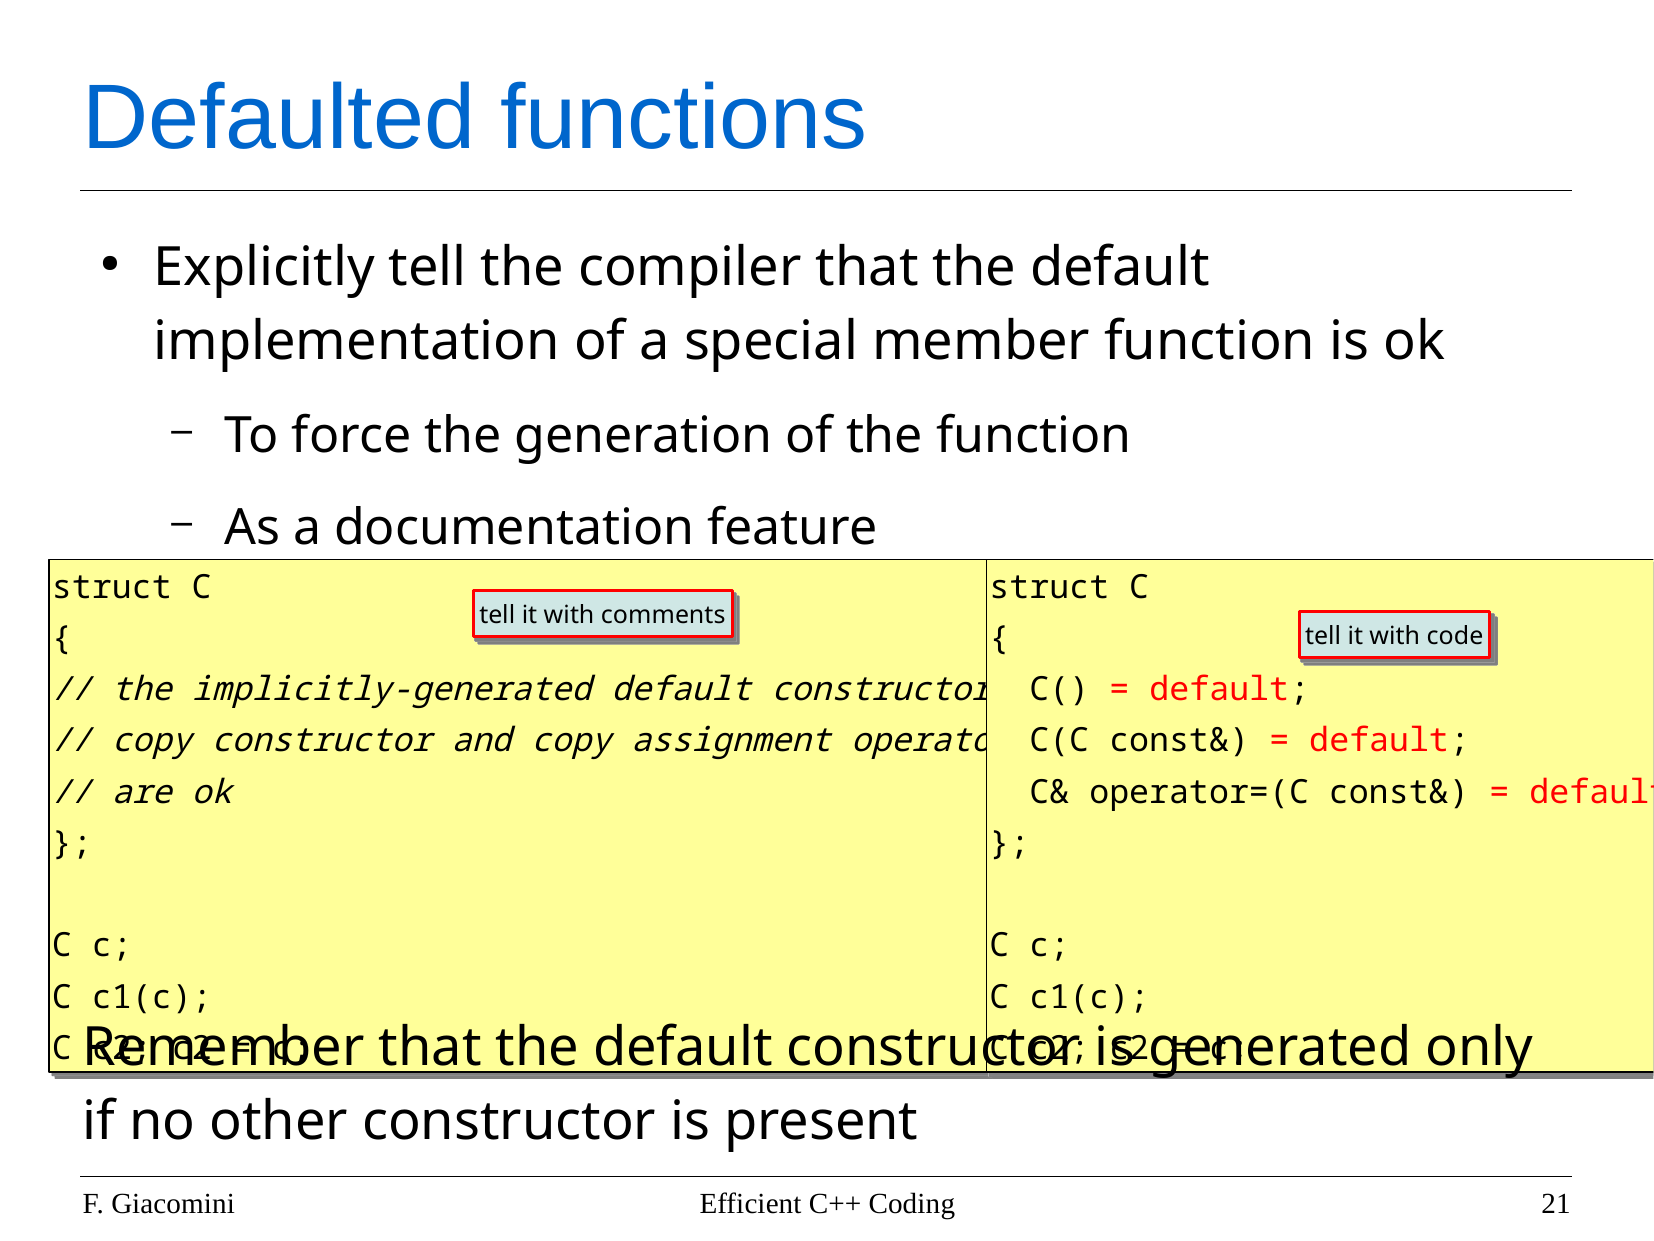

# Defaulted functions
Explicitly tell the compiler that the default implementation of a special member function is ok
To force the generation of the function
As a documentation feature
struct C
{
// the implicitly-generated default constructor,
// copy constructor and copy assignment operator
// are ok
};
C c;
C c1(c);
C c2; c2 = c;
struct C
{
 C() = default;
 C(C const&) = default;
 C& operator=(C const&) = default;
};
C c;
C c1(c);
C c2; c2 = c;
tell it with comments
tell it with code
Remember that the default constructor is generated only if no other constructor is present
F. Giacomini
Efficient C++ Coding
21